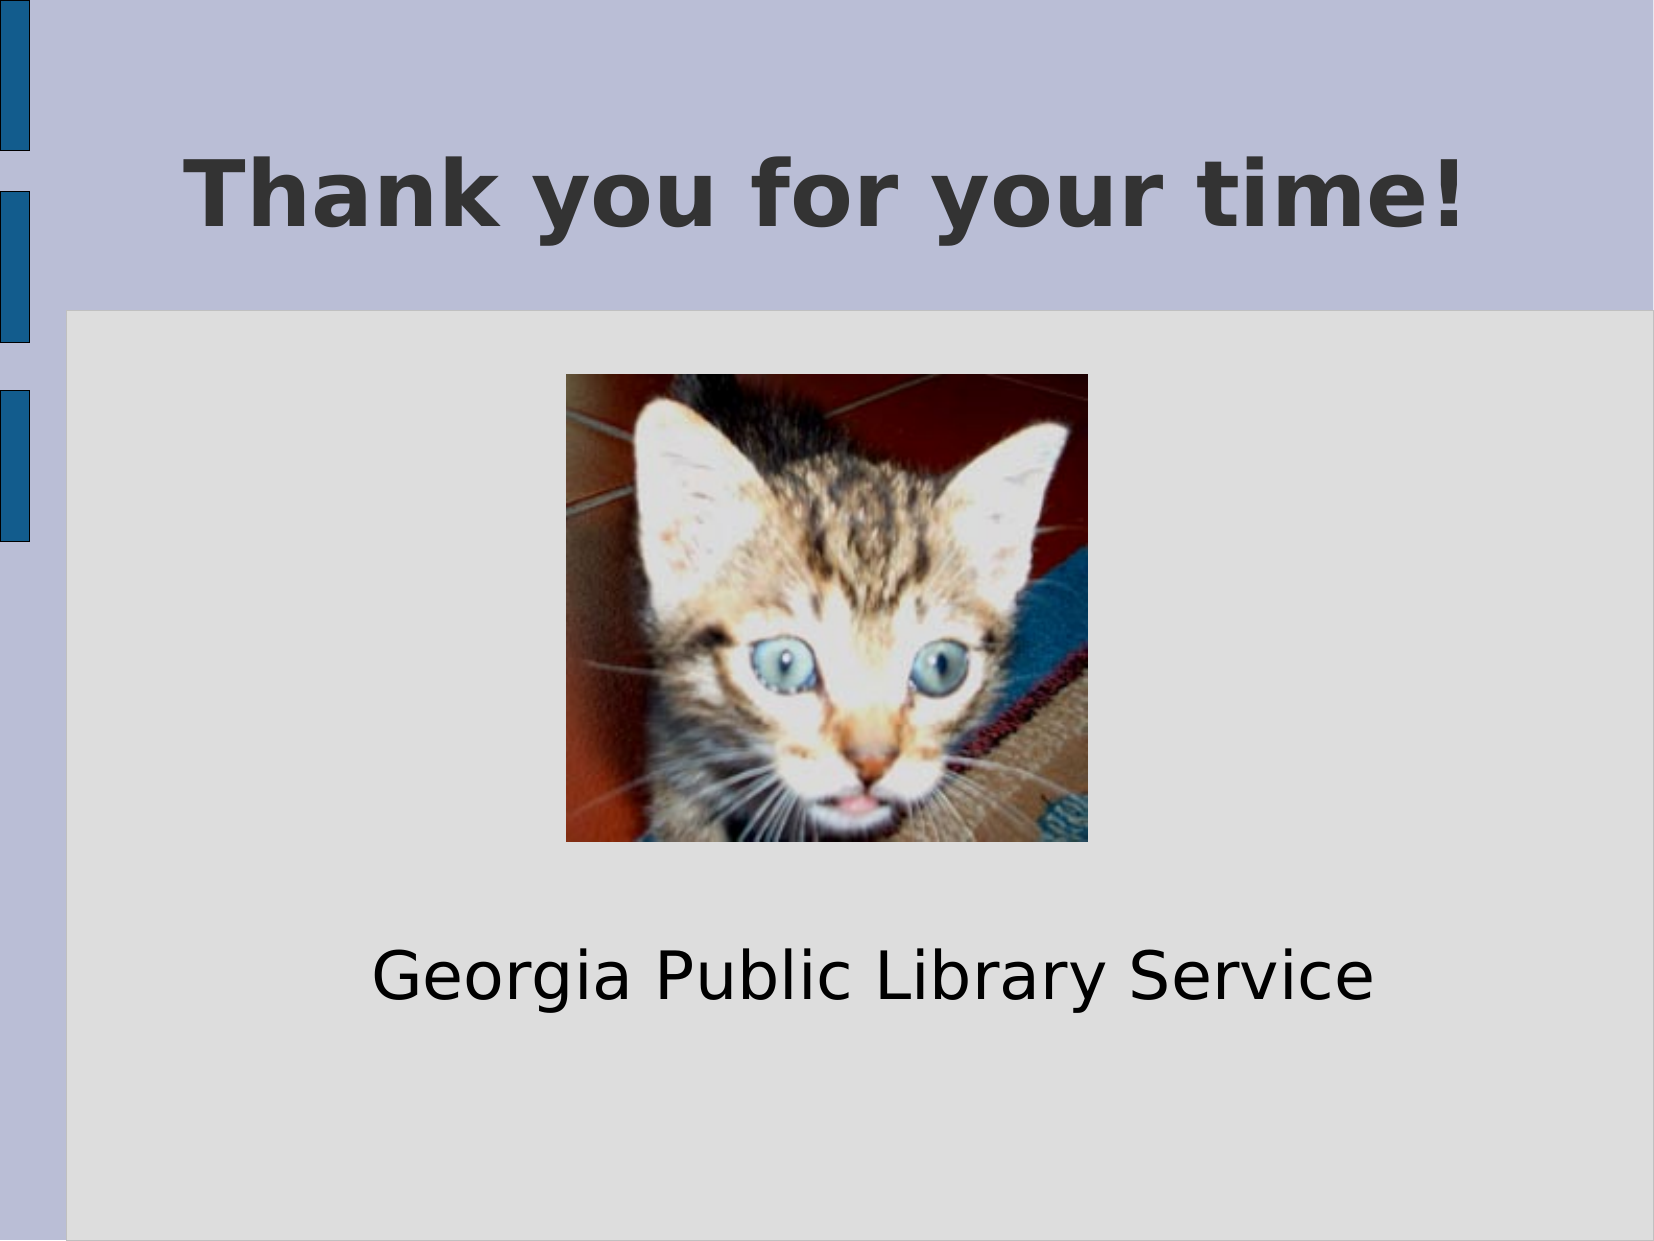

# Thank you for your time!
Georgia Public Library Service